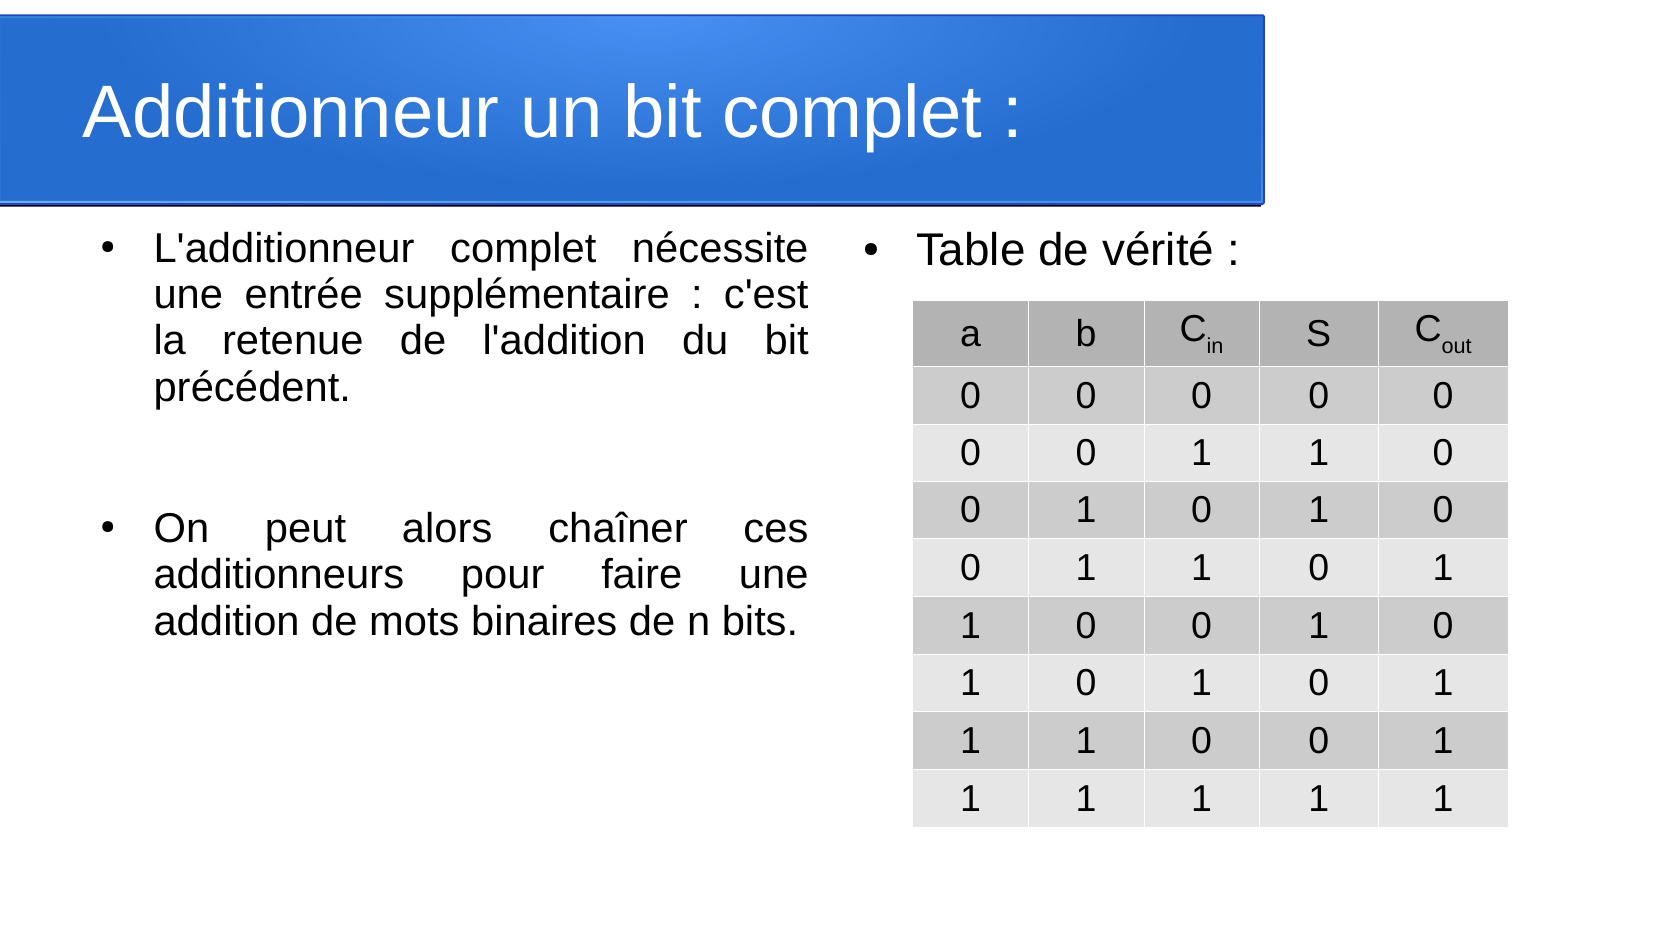

# Additionneur un bit complet :
L'additionneur complet nécessite une entrée supplémentaire : c'est la retenue de l'addition du bit précédent.
On peut alors chaîner ces additionneurs pour faire une addition de mots binaires de n bits.
Table de vérité :
| a | b | Cin | S | Cout |
| --- | --- | --- | --- | --- |
| 0 | 0 | 0 | 0 | 0 |
| 0 | 0 | 1 | 1 | 0 |
| 0 | 1 | 0 | 1 | 0 |
| 0 | 1 | 1 | 0 | 1 |
| 1 | 0 | 0 | 1 | 0 |
| 1 | 0 | 1 | 0 | 1 |
| 1 | 1 | 0 | 0 | 1 |
| 1 | 1 | 1 | 1 | 1 |